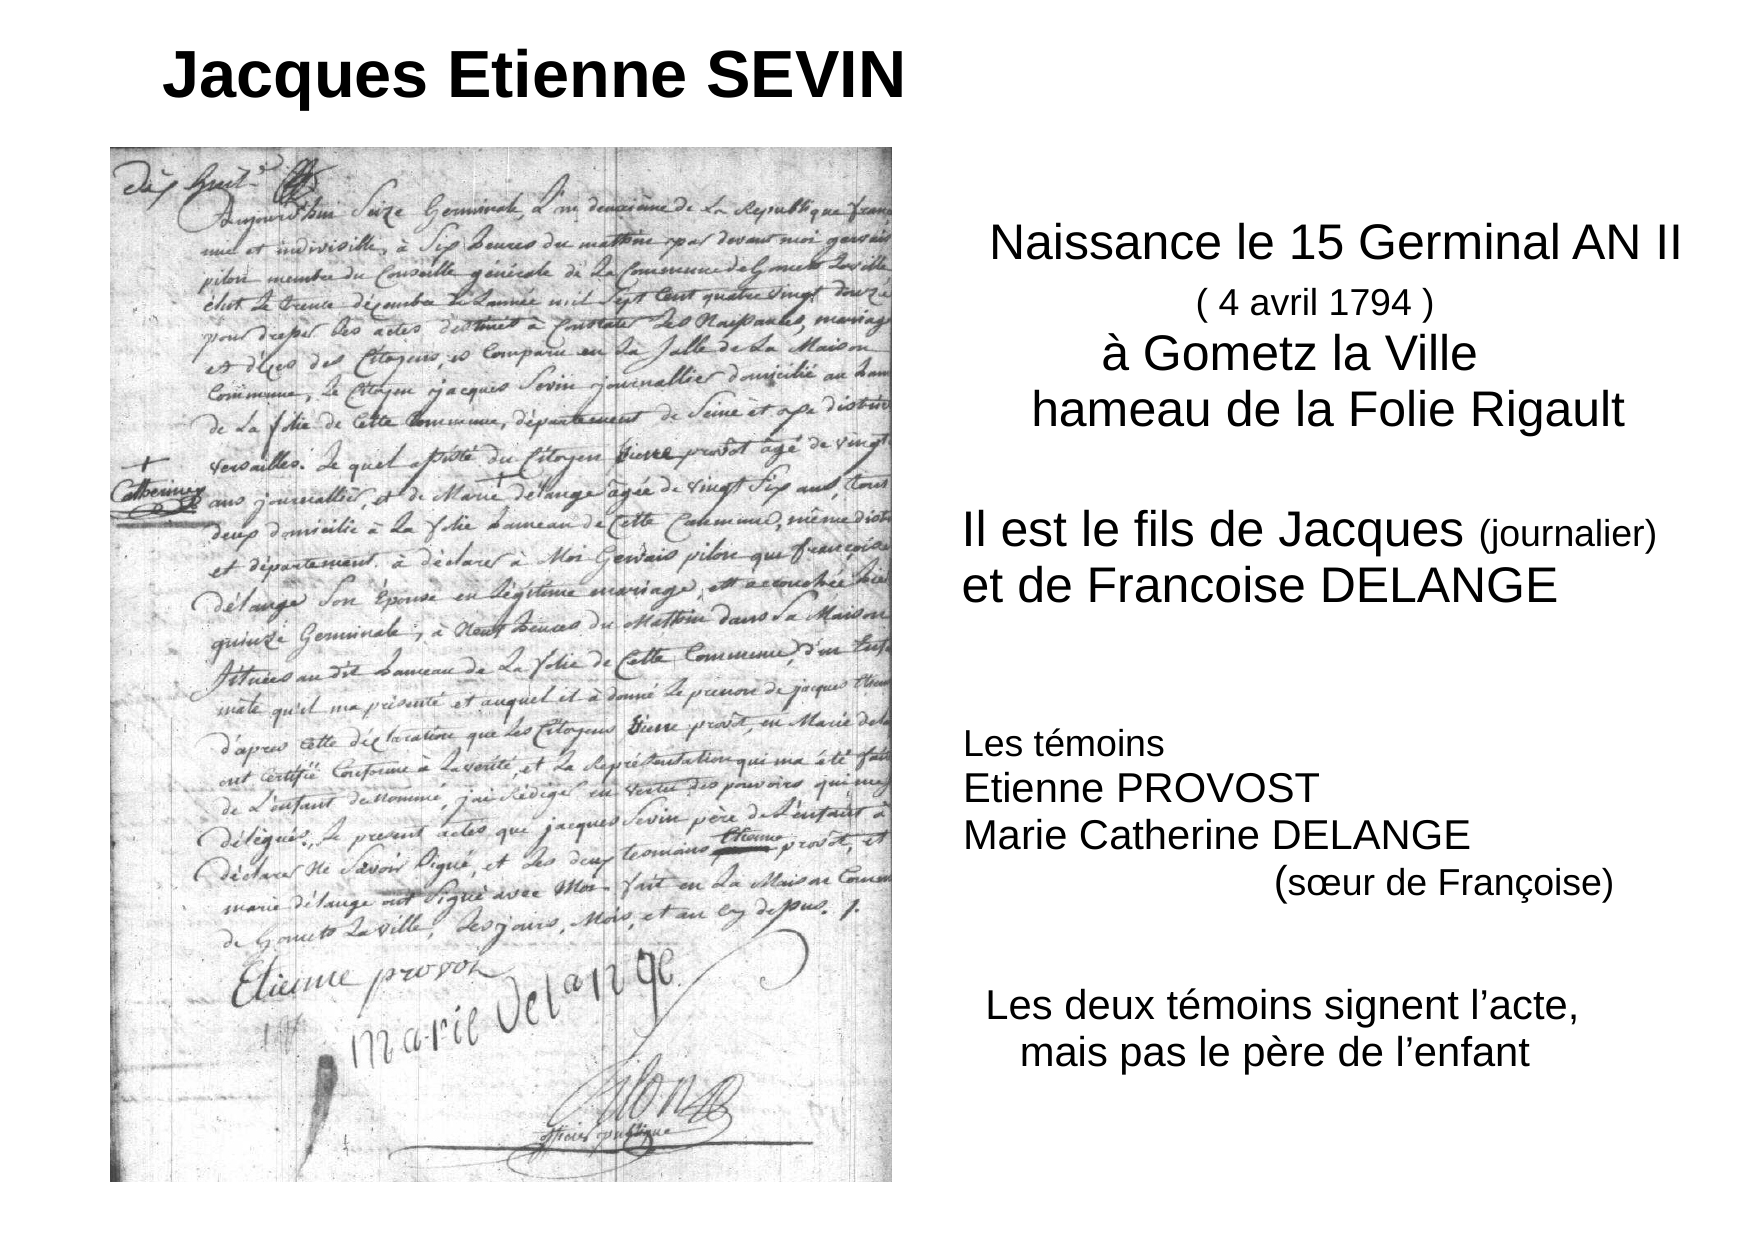

Jacques Etienne SEVIN
Naissance le 15 Germinal AN II
 ( 4 avril 1794 )
 à Gometz la Ville
 hameau de la Folie Rigault
Il est le fils de Jacques (journalier)
et de Francoise DELANGE
Les témoins
Etienne PROVOST
Marie Catherine DELANGE
 (sœur de Françoise)
Les deux témoins signent l’acte,
 mais pas le père de l’enfant